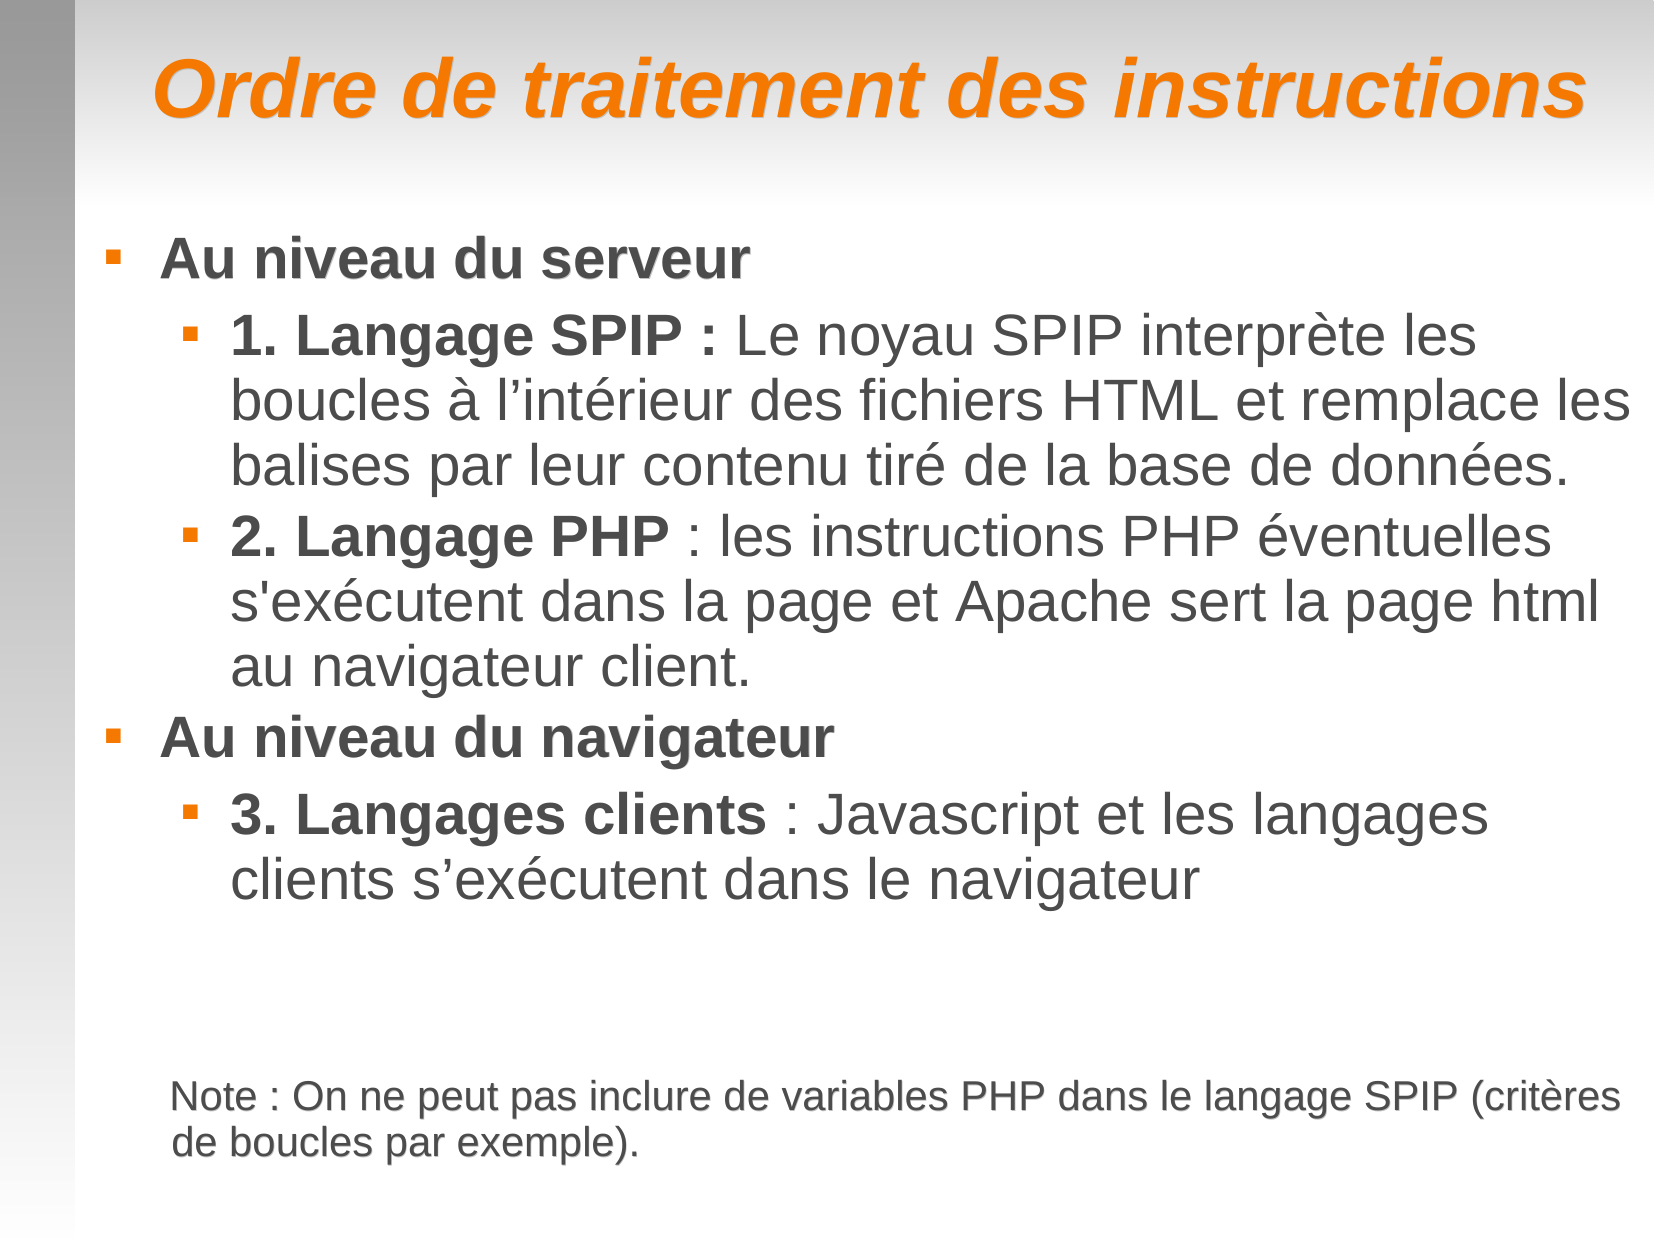

# Ordre de traitement des instructions
Au niveau du serveur
1. Langage SPIP : Le noyau SPIP interprète les boucles à l’intérieur des fichiers HTML et remplace les balises par leur contenu tiré de la base de données.
2. Langage PHP : les instructions PHP éventuelles s'exécutent dans la page et Apache sert la page html au navigateur client.
Au niveau du navigateur
3. Langages clients : Javascript et les langages clients s’exécutent dans le navigateur
 Note : On ne peut pas inclure de variables PHP dans le langage SPIP (critères de boucles par exemple).